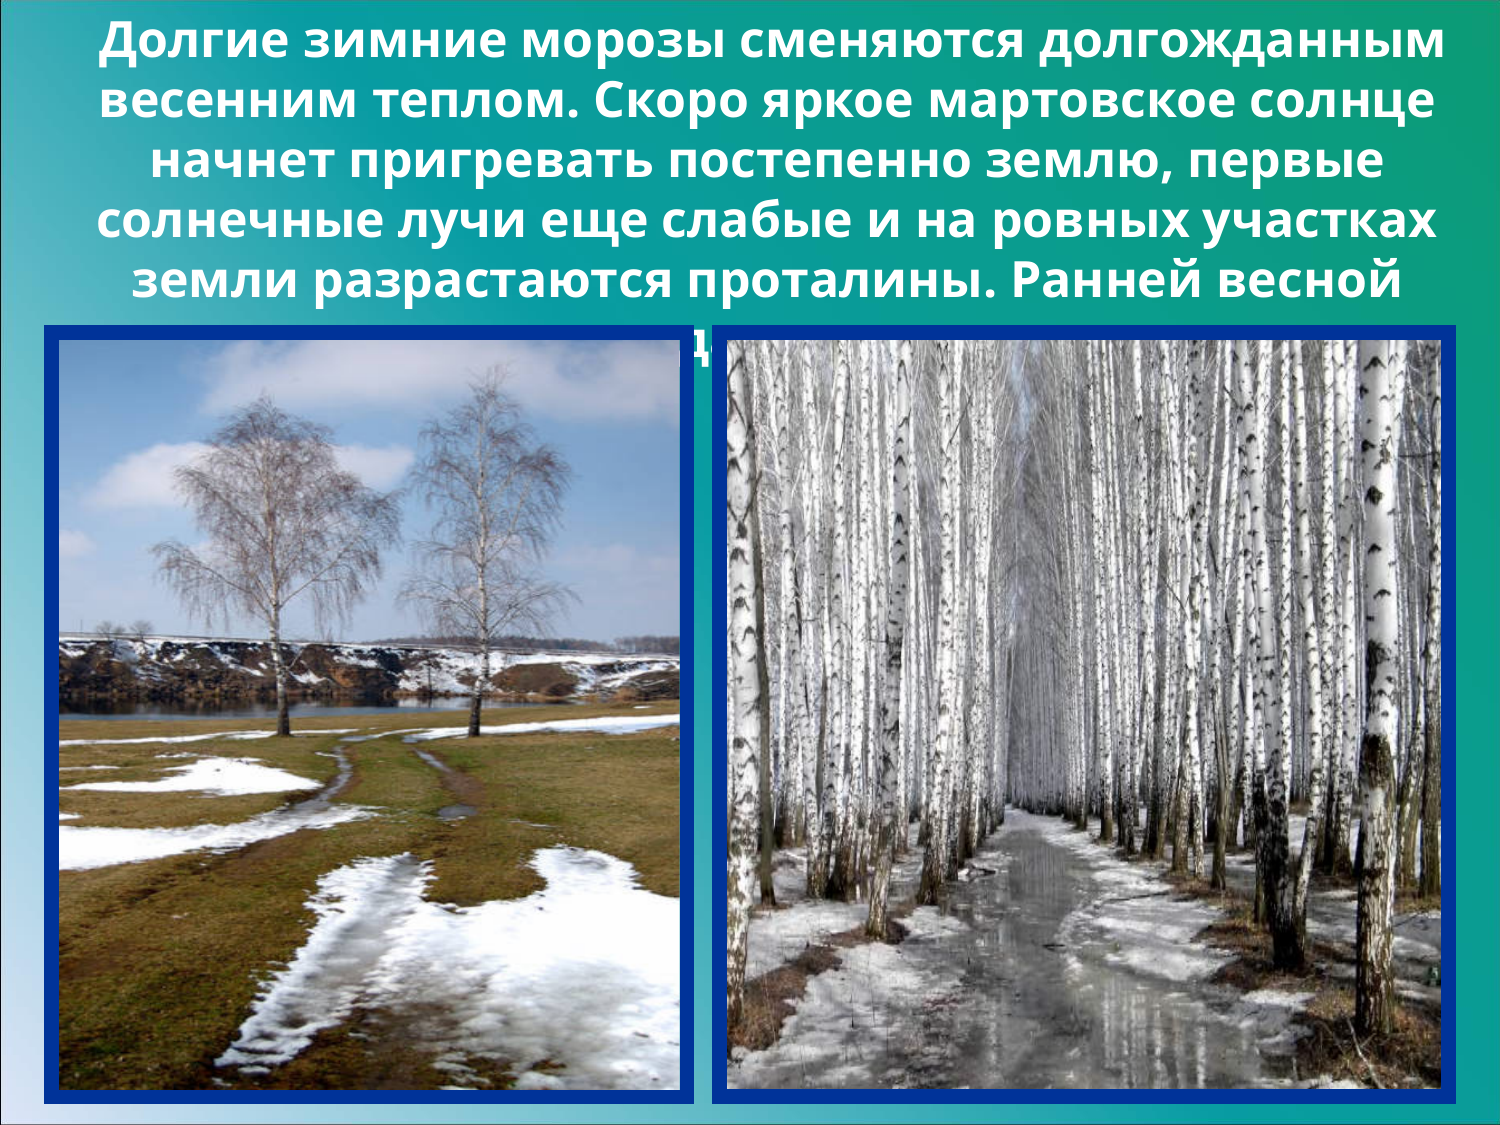

# Долгие зимние морозы сменяются долгожданным весенним теплом. Скоро яркое мартовское солнце начнет пригревать постепенно землю, первые солнечные лучи еще слабые и на ровных участках земли разрастаются проталины. Ранней весной природа еще спит.